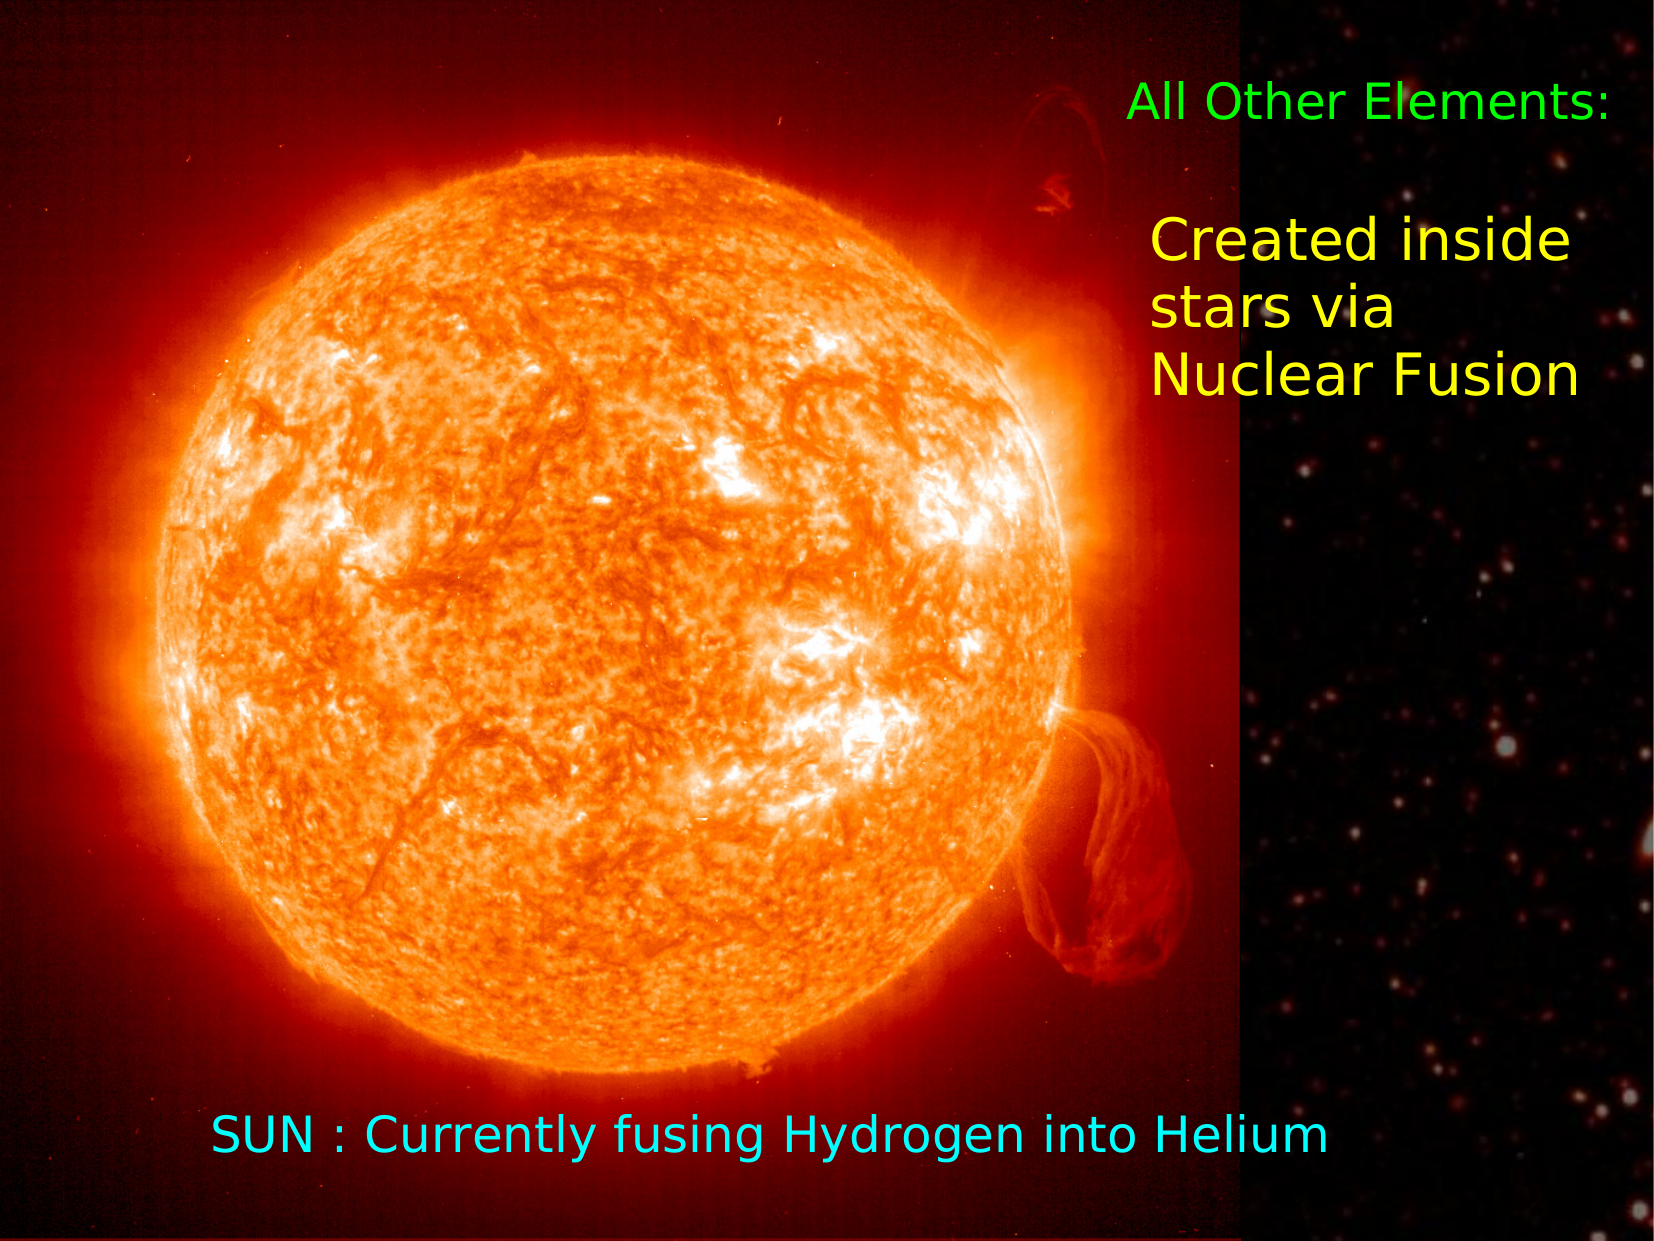

All Other Elements:
Created inside stars via Nuclear Fusion
SUN : Currently fusing Hydrogen into Helium